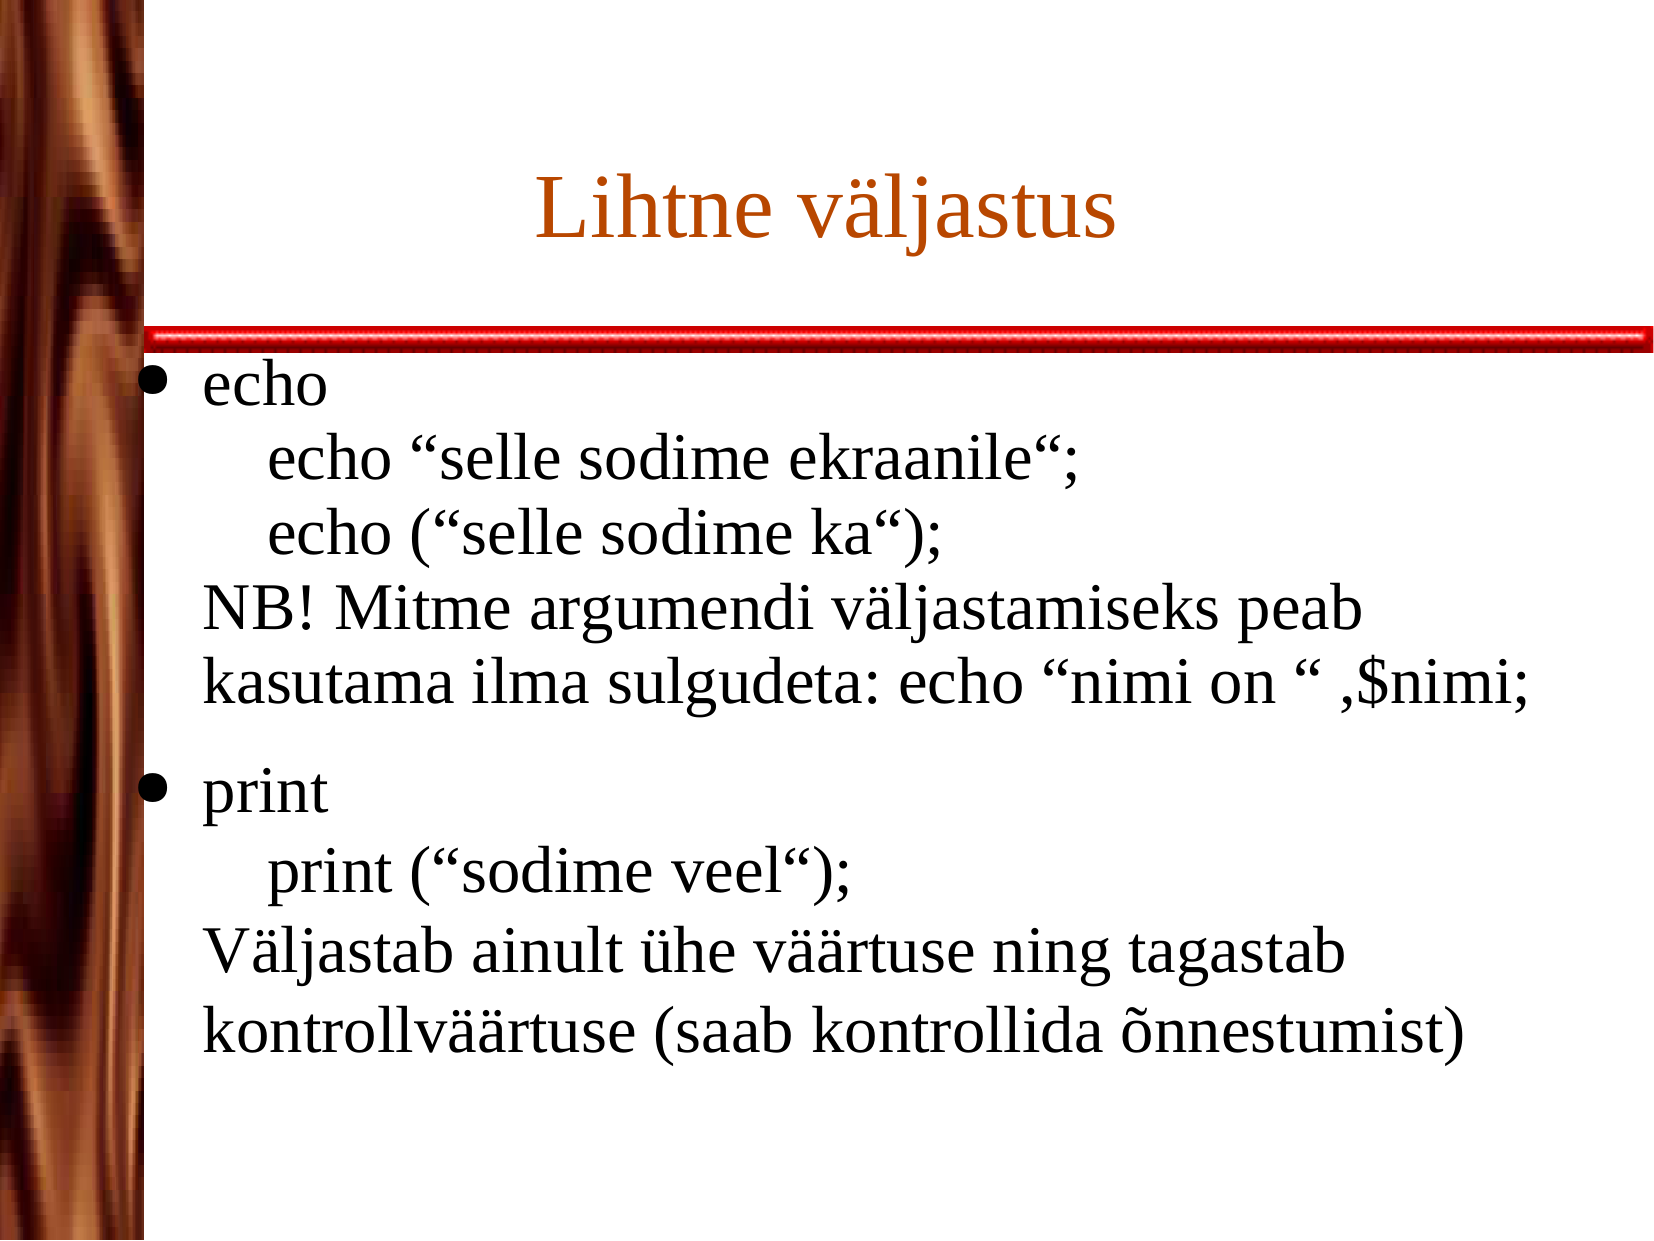

# Lihtne väljastus
echo
	echo “selle sodime ekraanile“;
	echo (“selle sodime ka“);
NB! Mitme argumendi väljastamiseks peab kasutama ilma sulgudeta: echo “nimi on “ ,$nimi;
print
	print (“sodime veel“);
Väljastab ainult ühe väärtuse ning tagastab kontrollväärtuse (saab kontrollida õnnestumist)